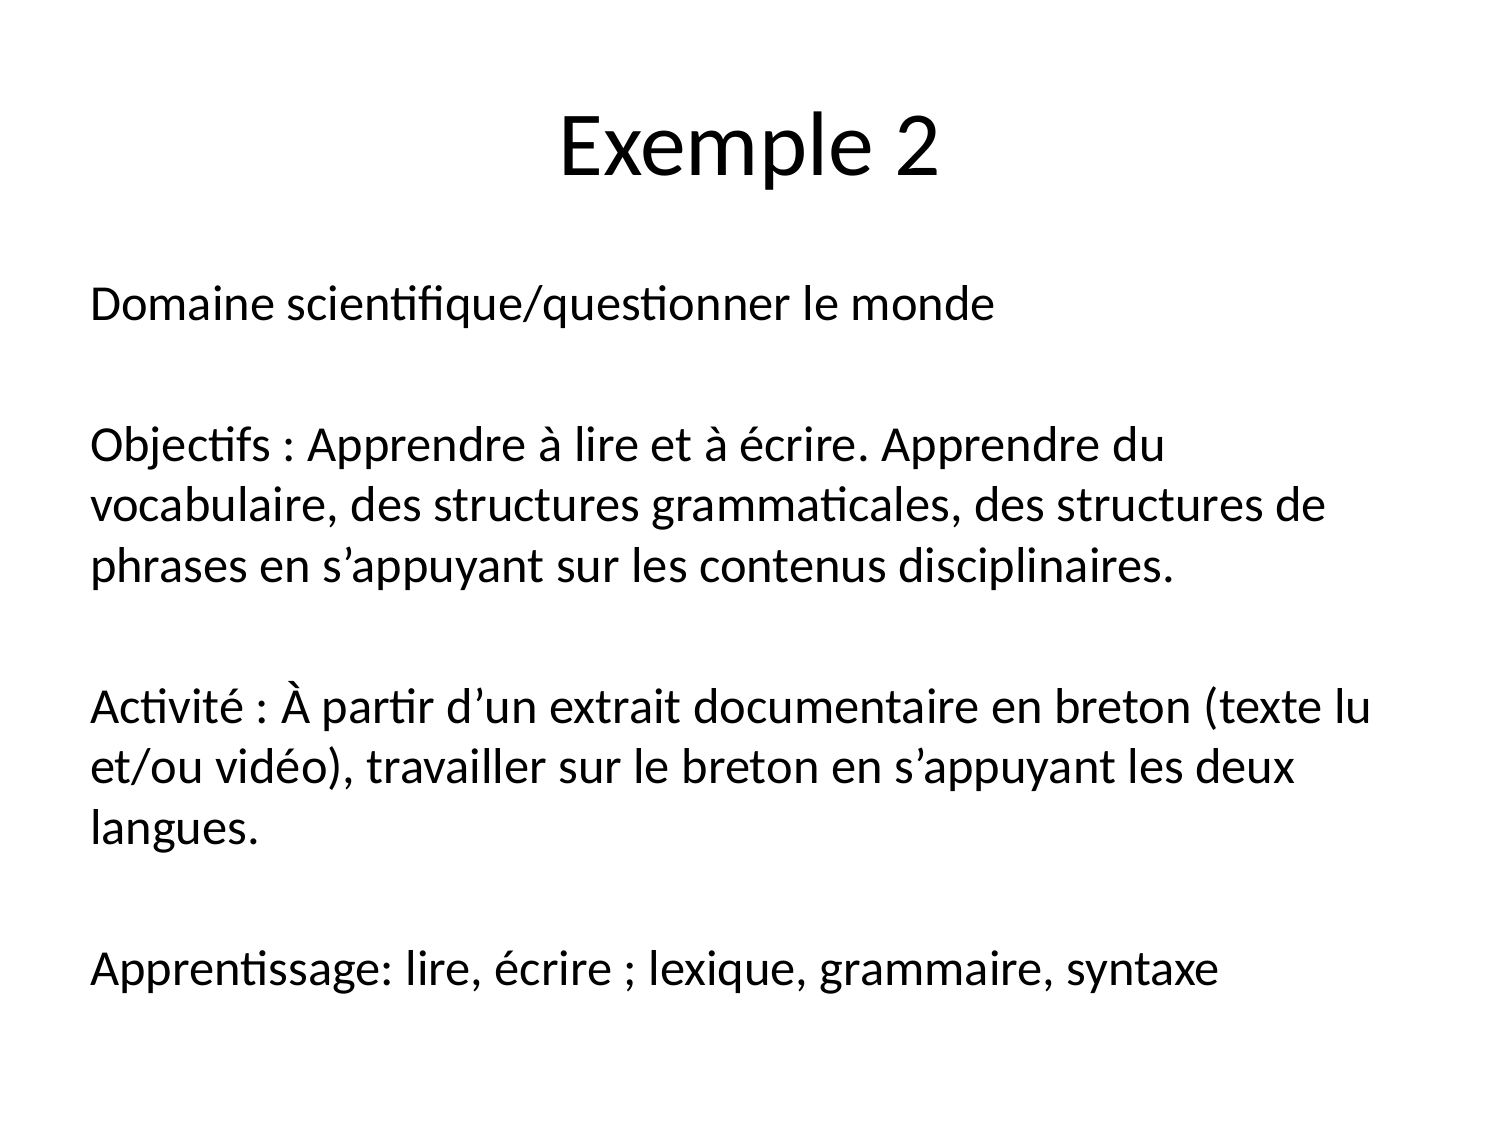

# Exemple 2
Domaine scientifique/questionner le monde
Objectifs : Apprendre à lire et à écrire. Apprendre du vocabulaire, des structures grammaticales, des structures de phrases en s’appuyant sur les contenus disciplinaires.
Activité : À partir d’un extrait documentaire en breton (texte lu et/ou vidéo), travailler sur le breton en s’appuyant les deux langues.
Apprentissage: lire, écrire ; lexique, grammaire, syntaxe